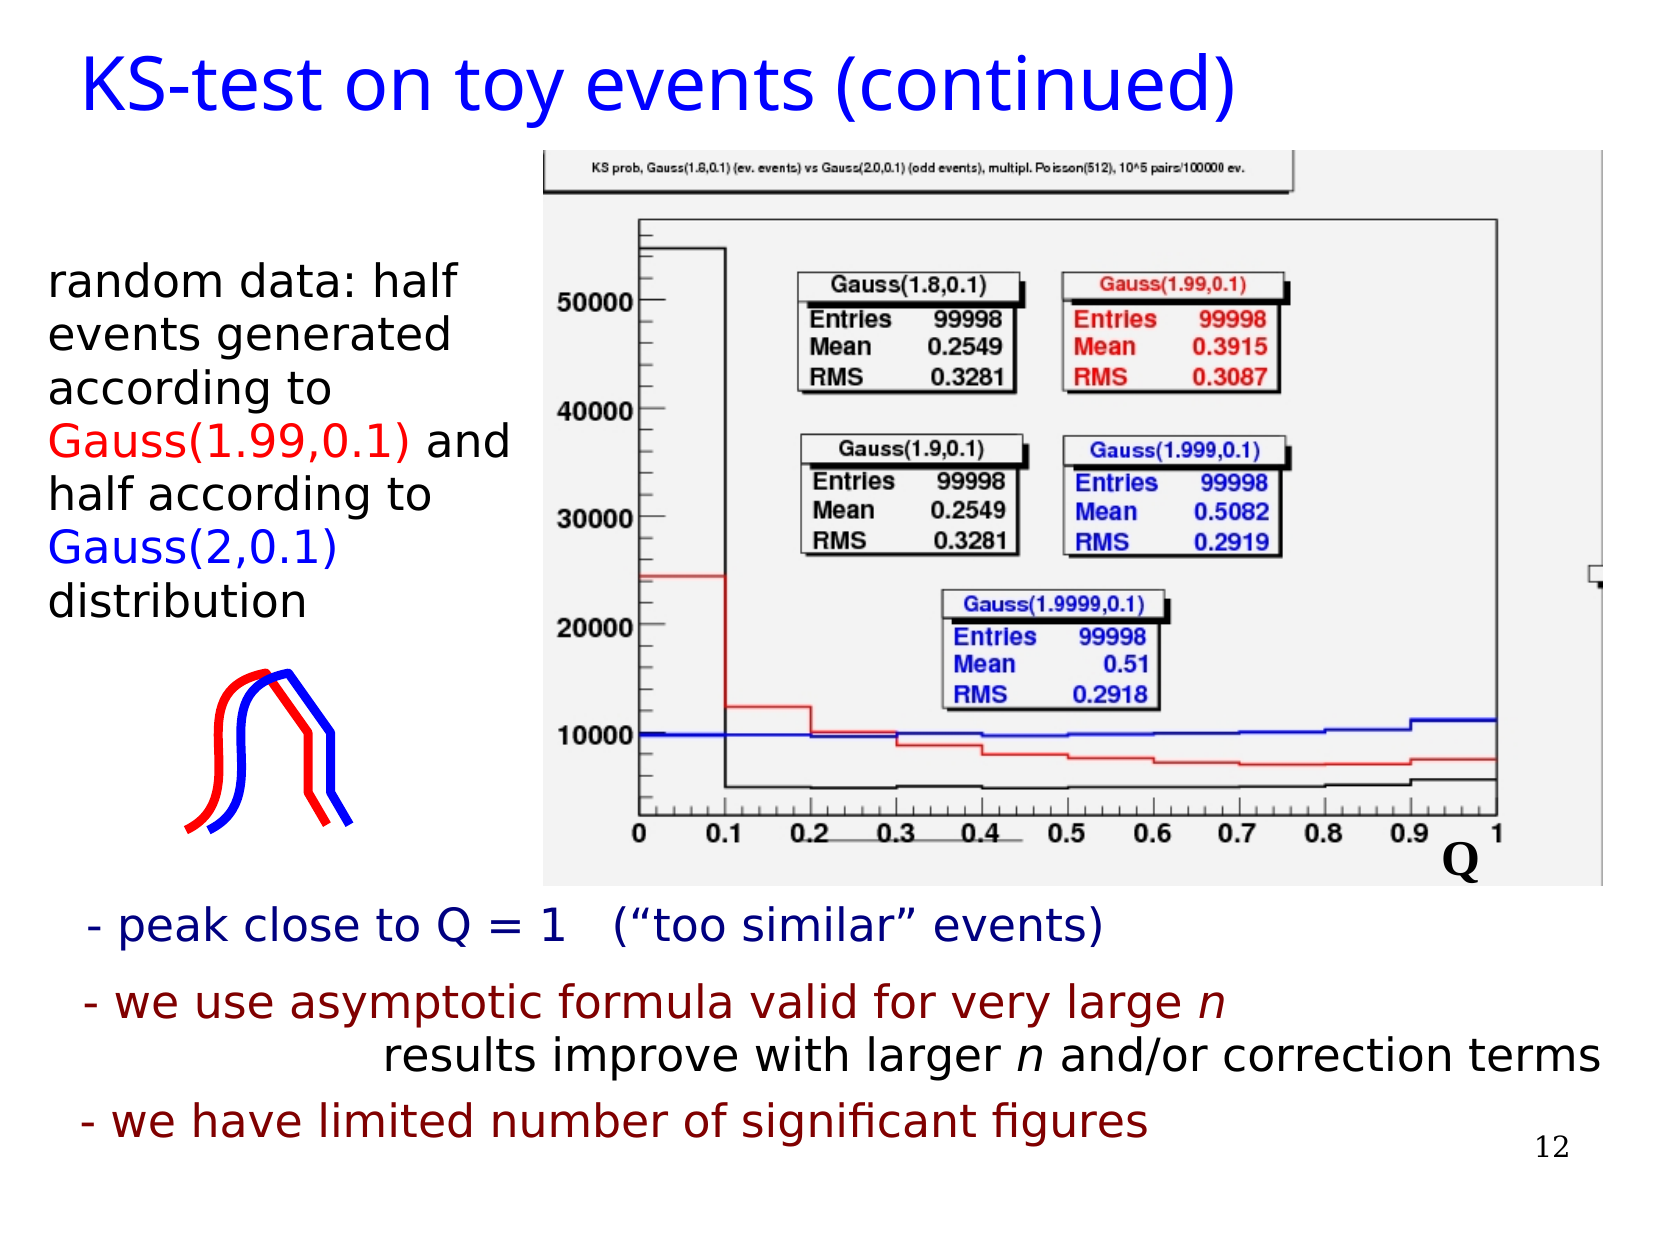

# KS-test on toy events (continued)
random data: half events generated
according to Gauss(1.99,0.1) and
half according to
Gauss(2,0.1)
distribution
Q
- peak close to Q = 1 (“too similar” events)
- we use asymptotic formula valid for very large n
				results improve with larger n and/or correction terms
- we have limited number of significant figures
12